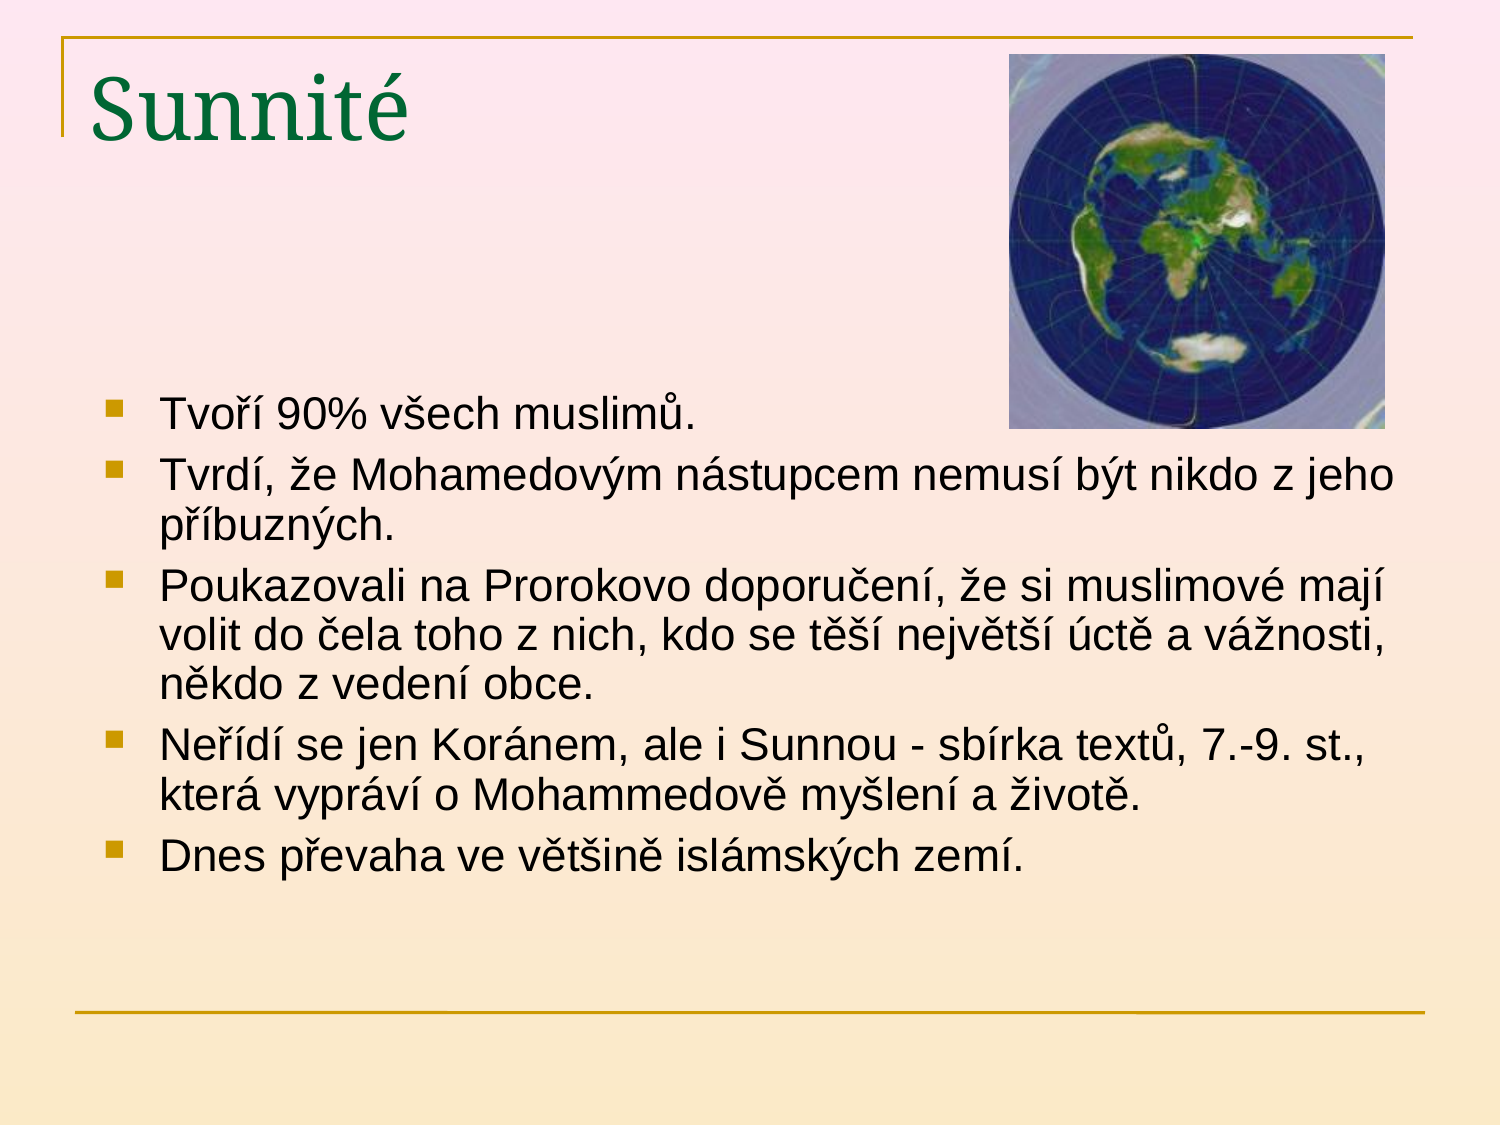

# Sunnité
Tvoří 90% všech muslimů.
Tvrdí, že Mohamedovým nástupcem nemusí být nikdo z jeho příbuzných.
Poukazovali na Prorokovo doporučení, že si muslimové mají volit do čela toho z nich, kdo se těší největší úctě a vážnosti, někdo z vedení obce.
Neřídí se jen Koránem, ale i Sunnou - sbírka textů, 7.-9. st., která vypráví o Mohammedově myšlení a životě.
Dnes převaha ve většině islámských zemí.